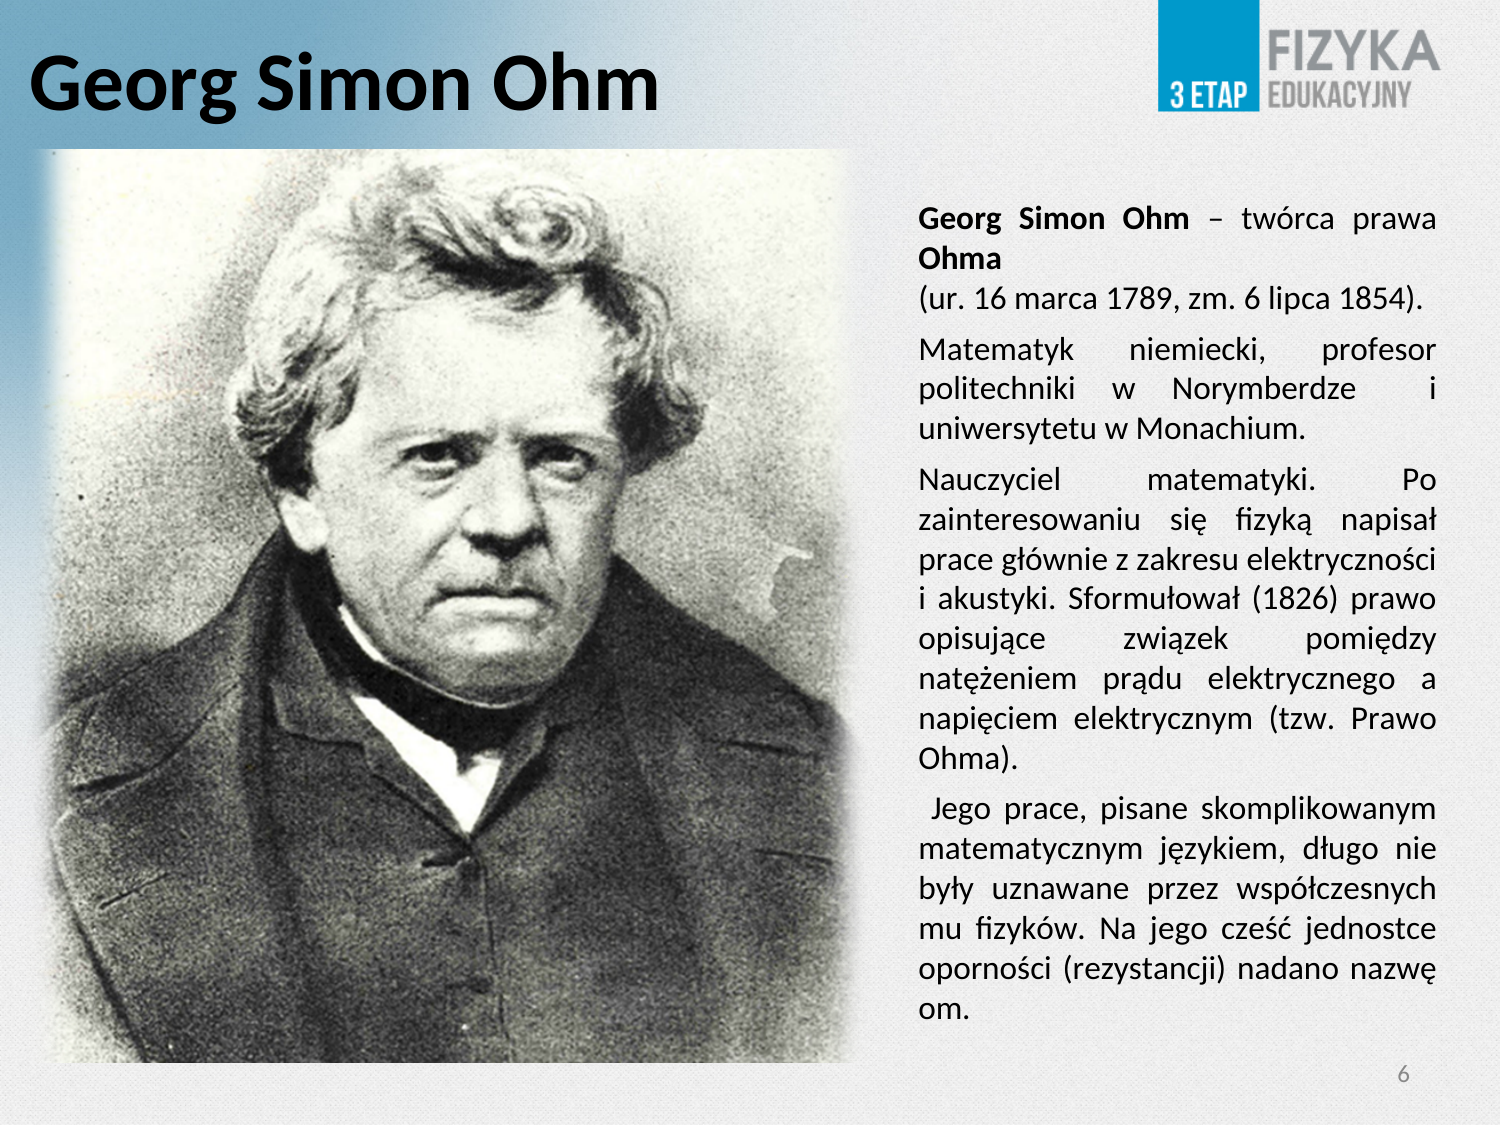

Georg Simon Ohm
Georg Simon Ohm – twórca prawa Ohma
(ur. 16 marca 1789, zm. 6 lipca 1854).
Matematyk niemiecki, profesor politechniki w Norymberdze i uniwersytetu w Monachium.
Nauczyciel matematyki. Po zainteresowaniu się fizyką napisał prace głównie z zakresu elektryczności i akustyki. Sformułował (1826) prawo opisujące związek pomiędzy natężeniem prądu elektrycznego a napięciem elektrycznym (tzw. Prawo Ohma).
 Jego prace, pisane skomplikowanym matematycznym językiem, długo nie były uznawane przez współczesnych mu fizyków. Na jego cześć jednostce oporności (rezystancji) nadano nazwę om.